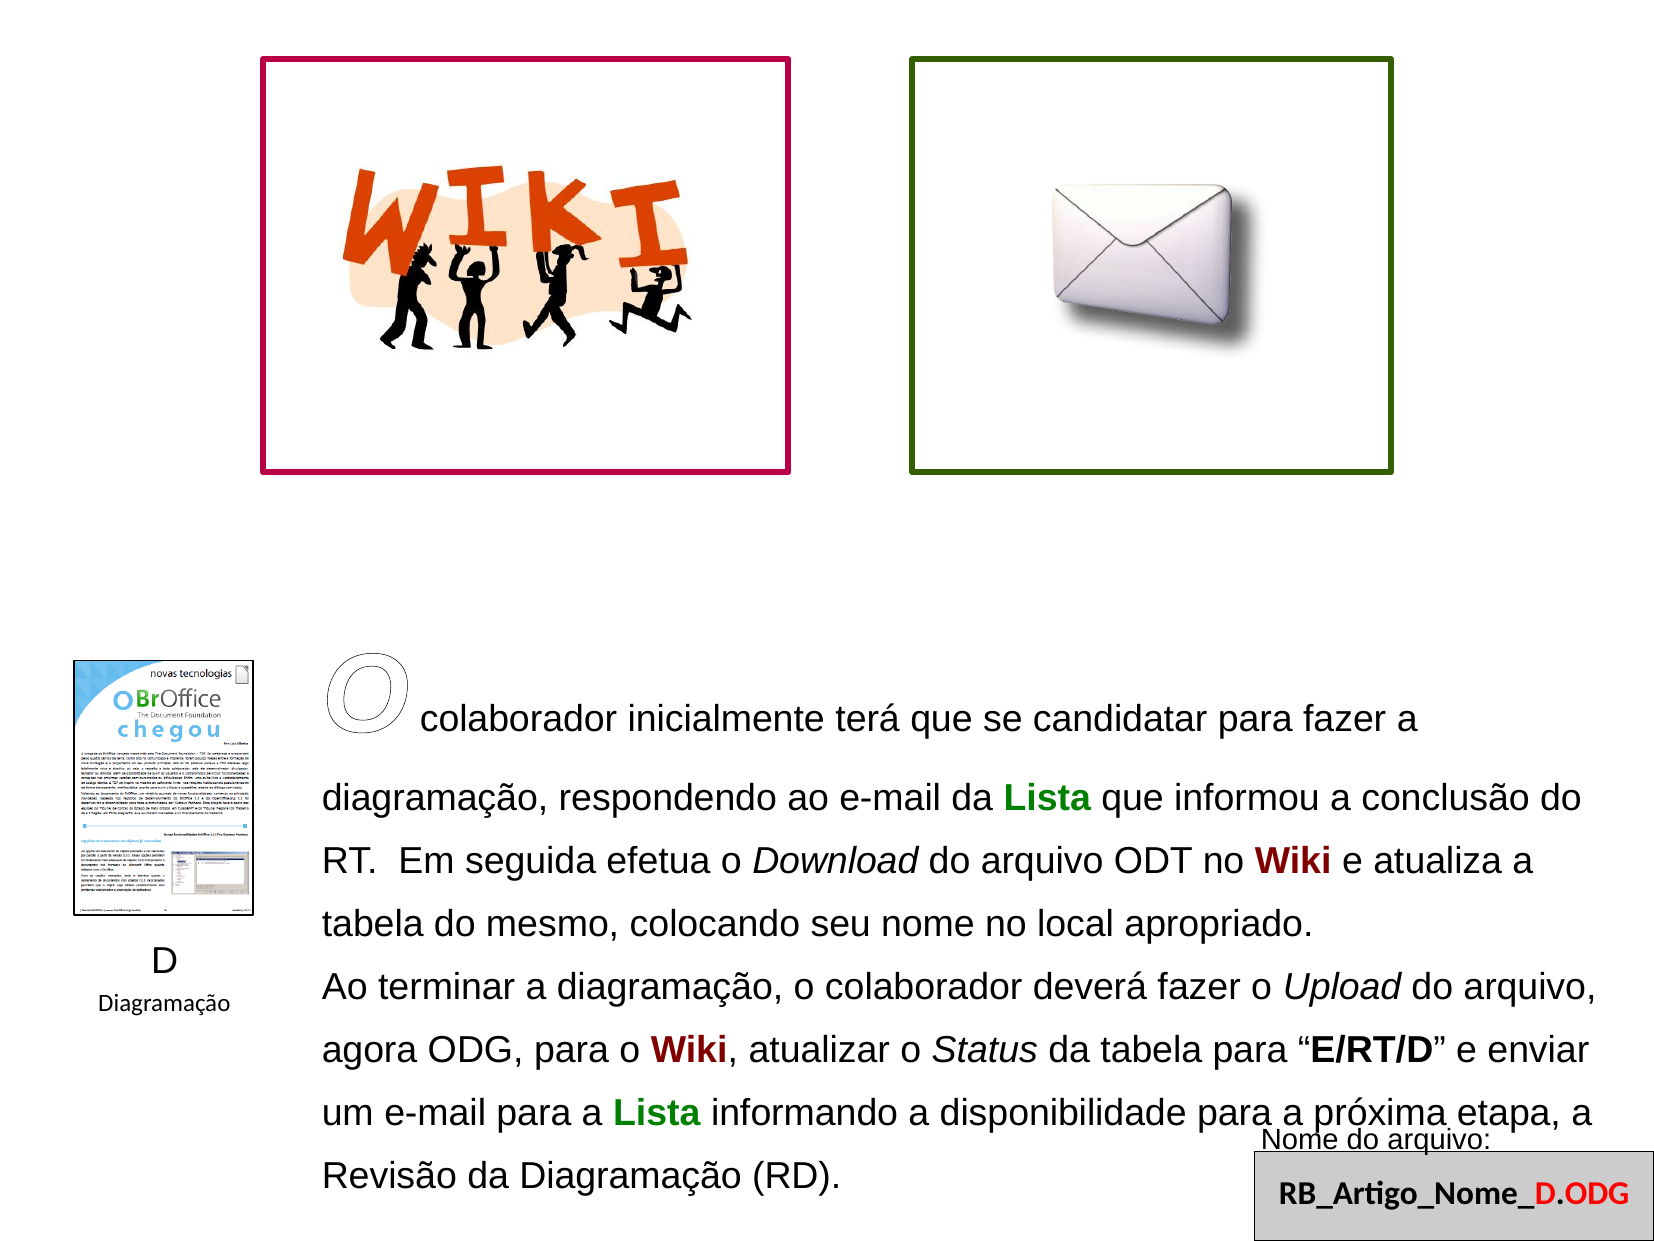

O colaborador inicialmente terá que se candidatar para fazer a diagramação, respondendo ao e-mail da Lista que informou a conclusão do RT. Em seguida efetua o Download do arquivo ODT no Wiki e atualiza a tabela do mesmo, colocando seu nome no local apropriado.
Ao terminar a diagramação, o colaborador deverá fazer o Upload do arquivo, agora ODG, para o Wiki, atualizar o Status da tabela para “E/RT/D” e enviar um e-mail para a Lista informando a disponibilidade para a próxima etapa, a Revisão da Diagramação (RD).
D
Diagramação
Nome do arquivo:
RB_Artigo_Nome_D.ODG